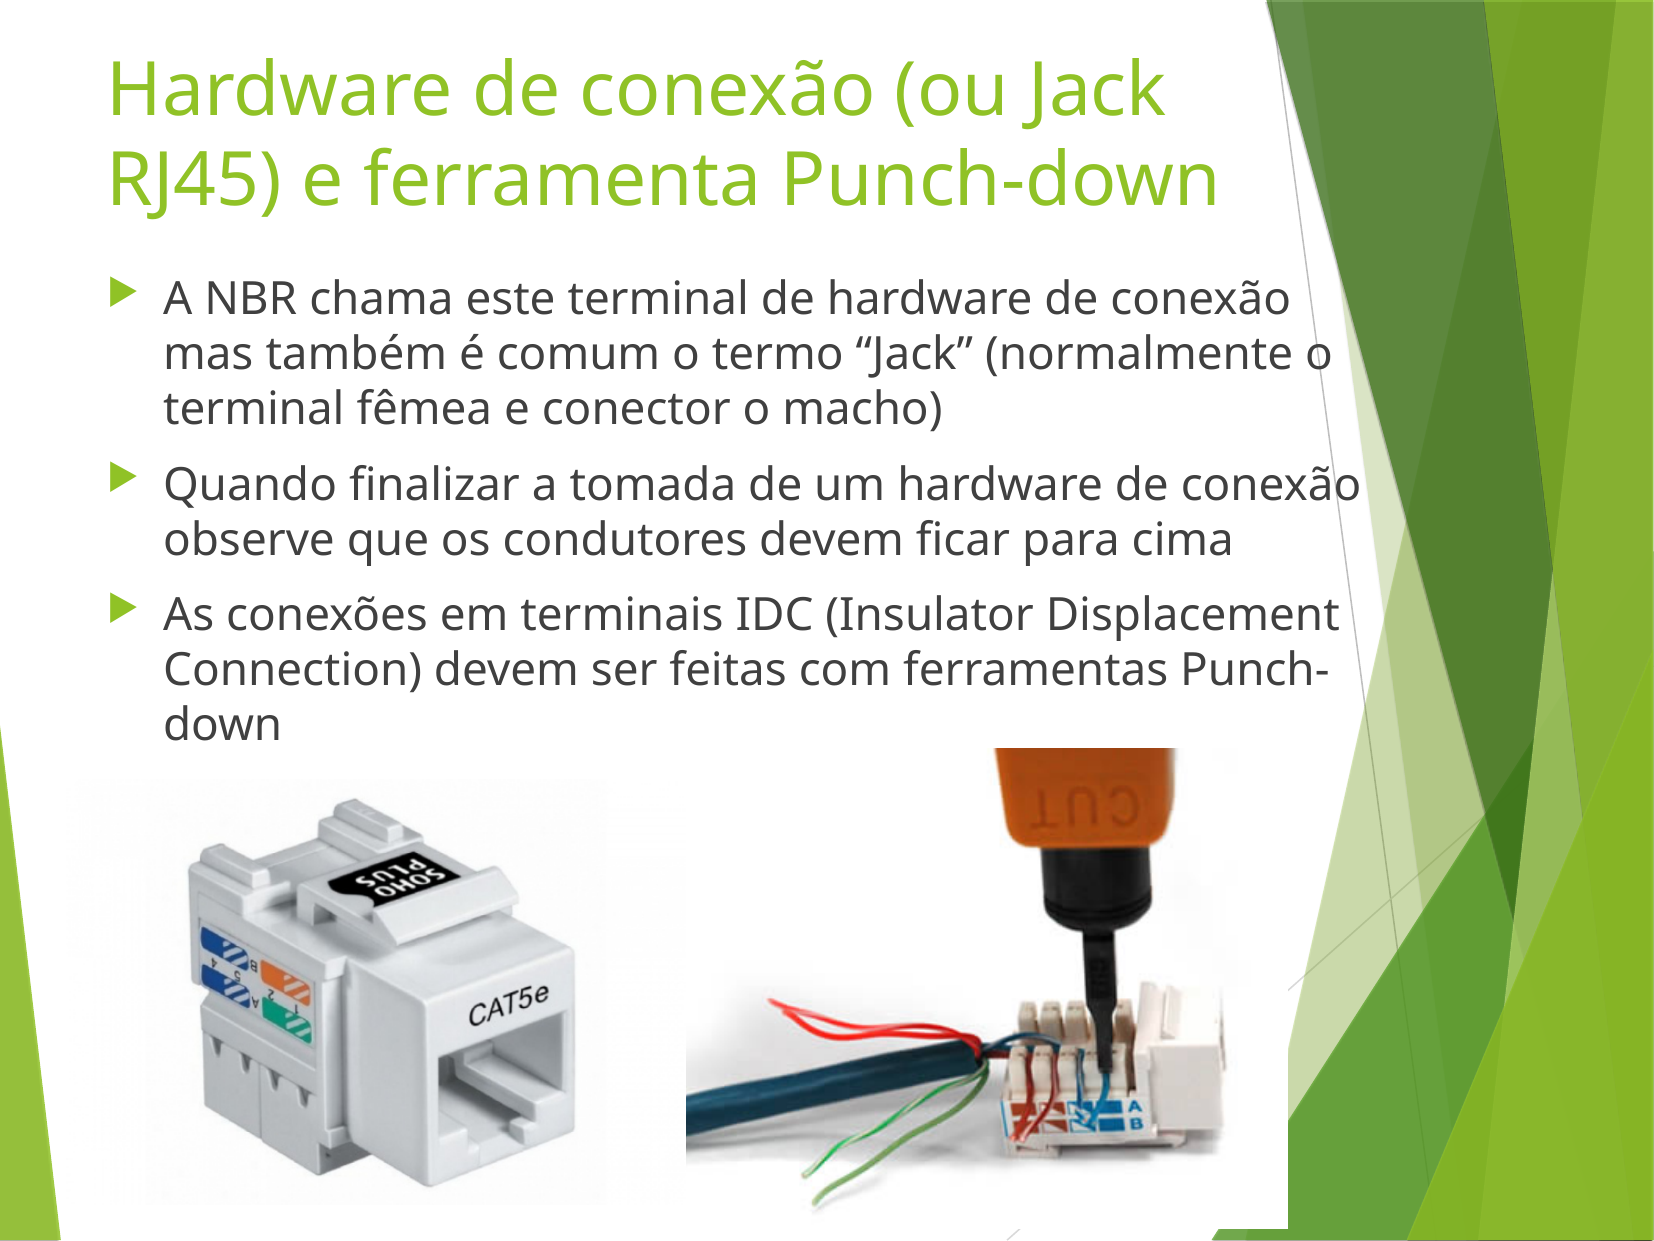

# Hardware de conexão (ou Jack RJ45) e ferramenta Punch-down
A NBR chama este terminal de hardware de conexão mas também é comum o termo “Jack” (normalmente o terminal fêmea e conector o macho)
Quando finalizar a tomada de um hardware de conexão observe que os condutores devem ficar para cima
As conexões em terminais IDC (Insulator Displacement Connection) devem ser feitas com ferramentas Punch-down